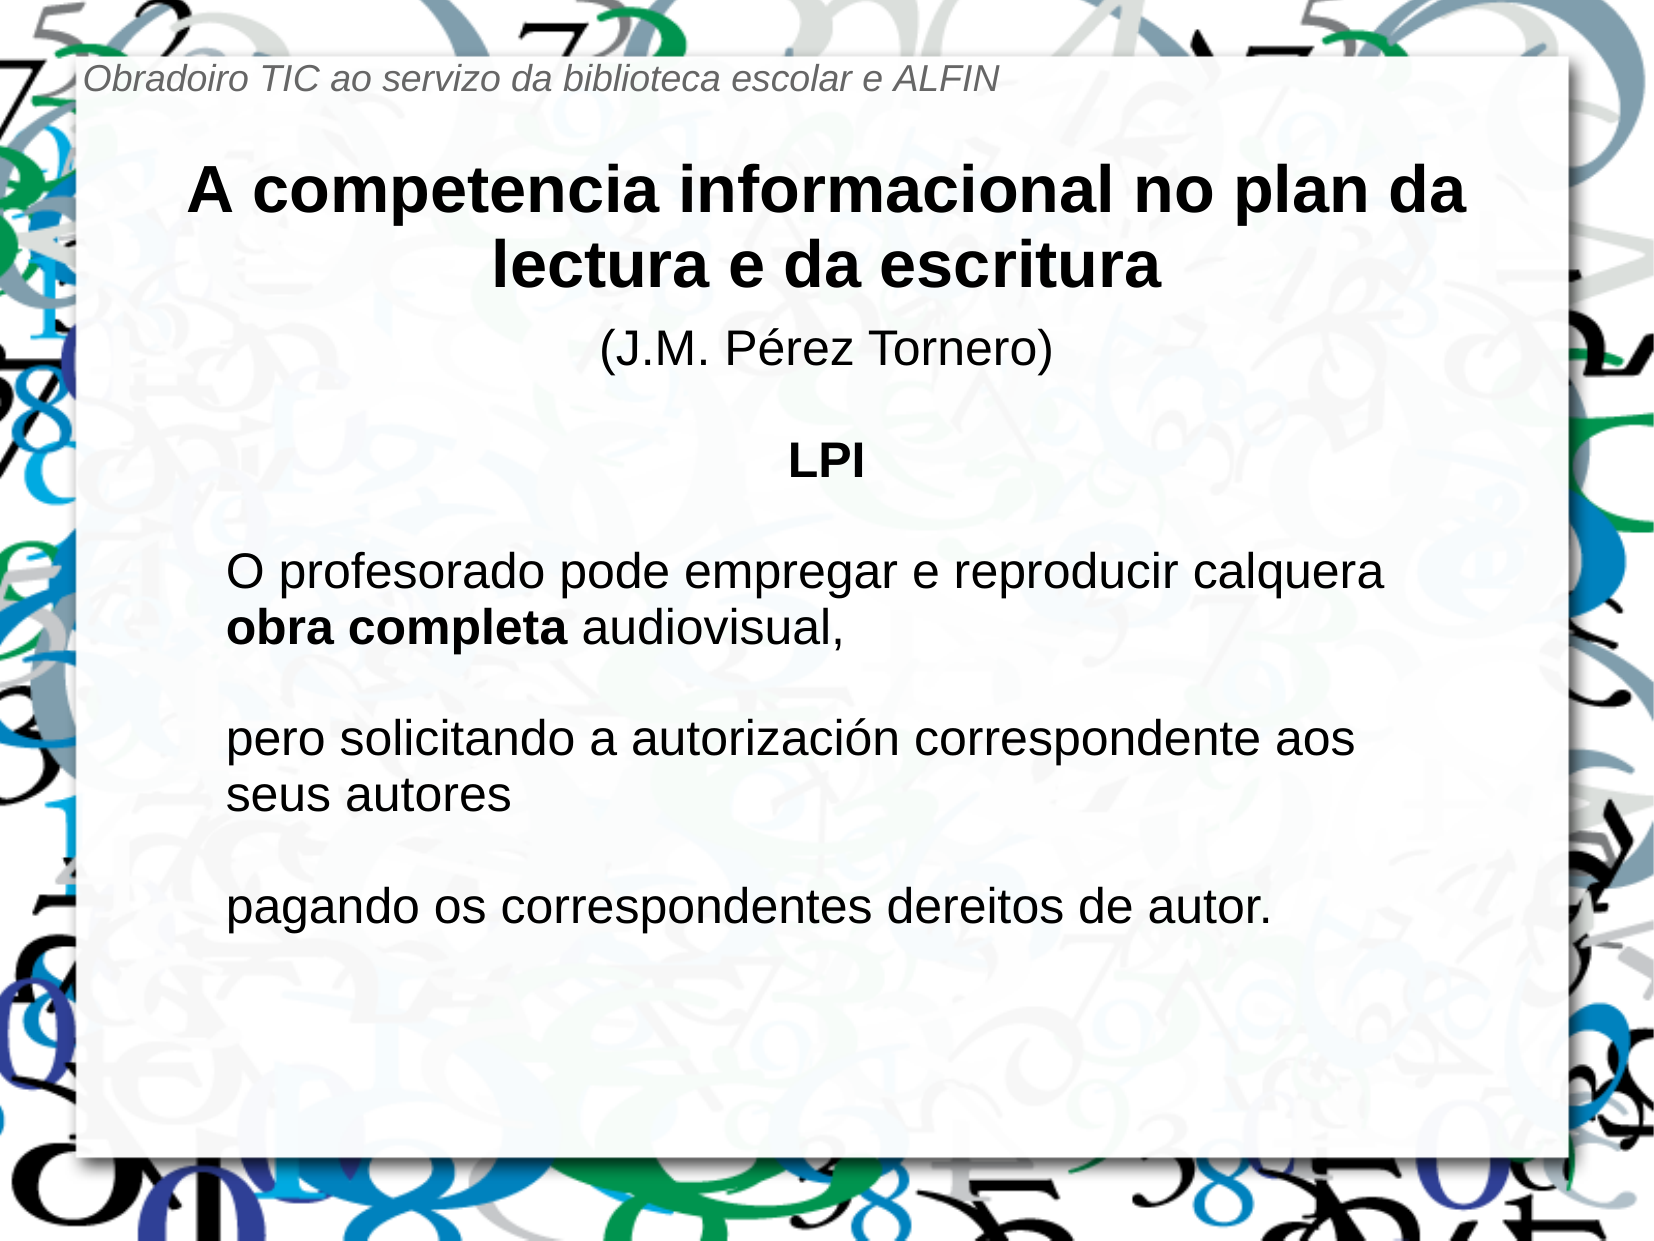

Obradoiro TIC ao servizo da biblioteca escolar e ALFIN
A competencia informacional no plan da lectura e da escritura
(J.M. Pérez Tornero)
LPI
O profesorado pode empregar e reproducir calquera obra completa audiovisual,
pero solicitando a autorización correspondente aos seus autores
pagando os correspondentes dereitos de autor.